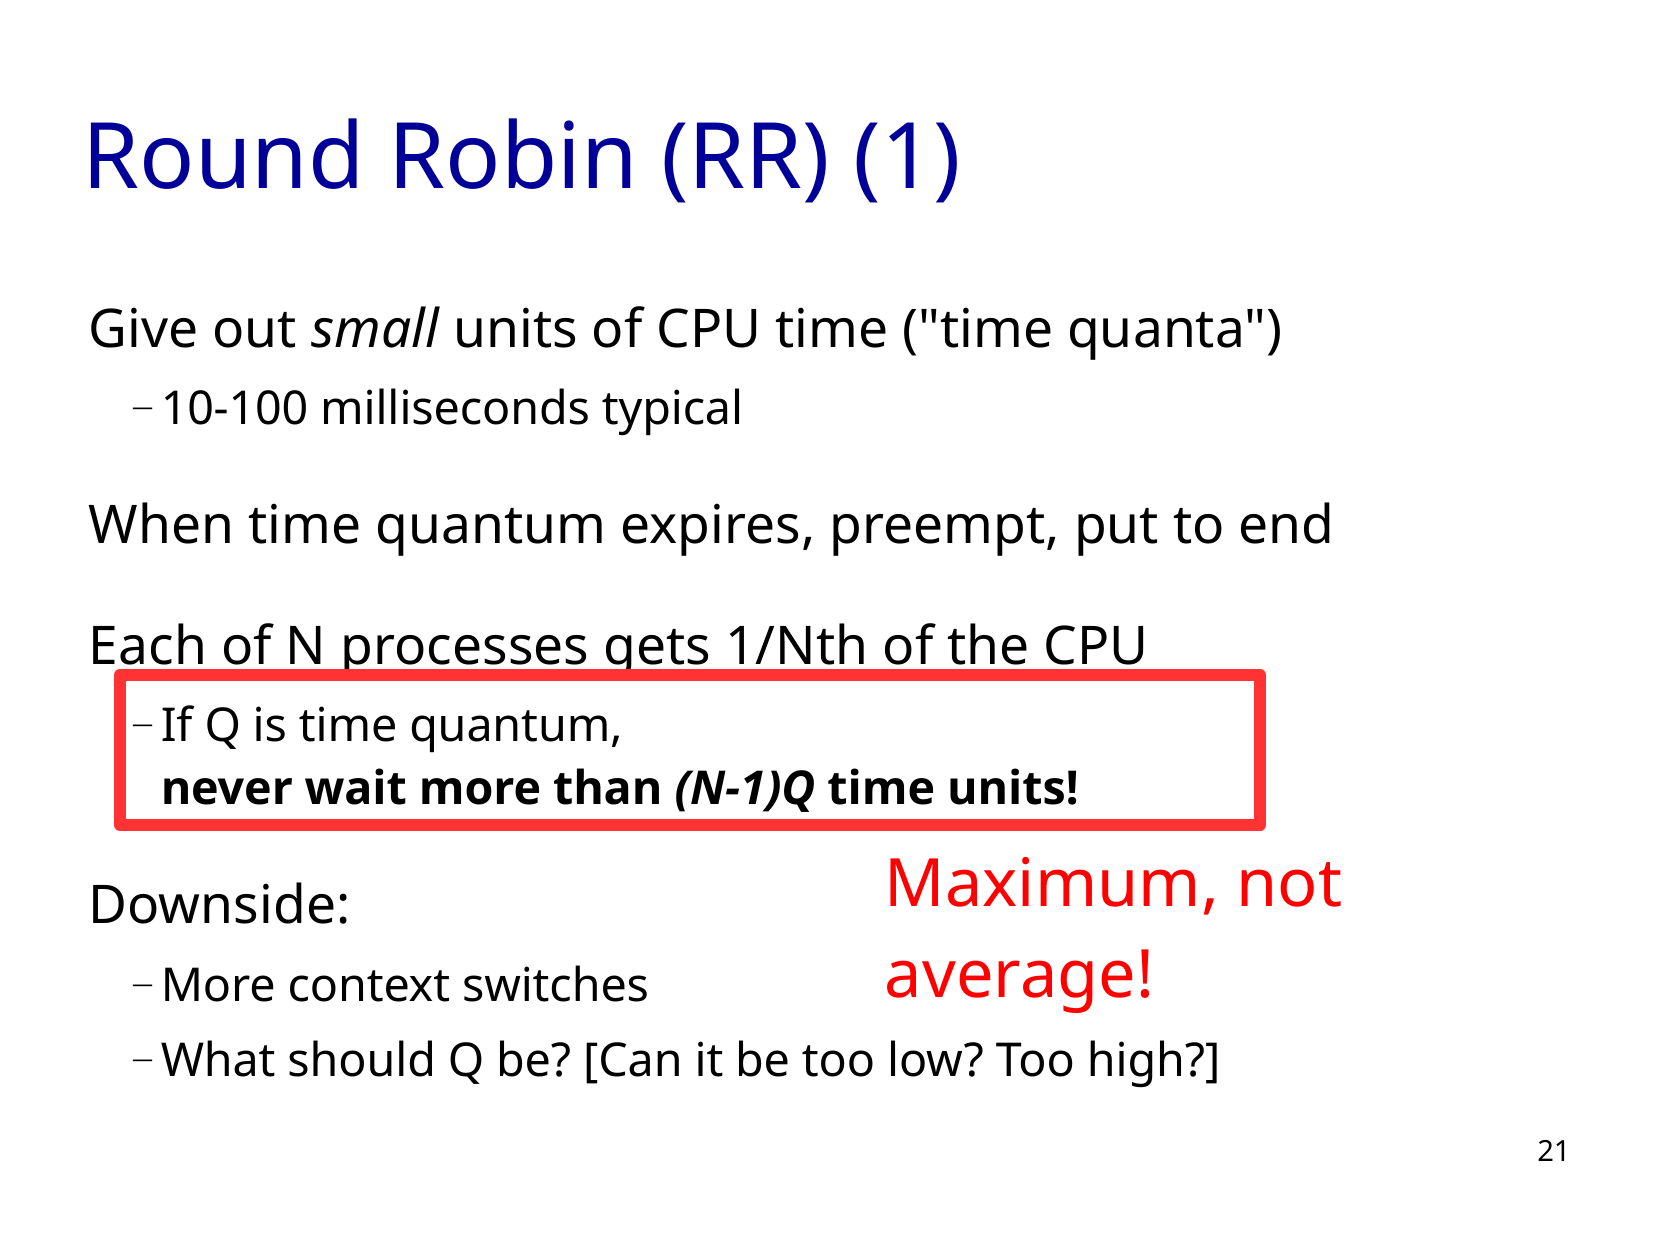

# Round Robin (RR) (1)
Give out small units of CPU time ("time quanta")
10-100 milliseconds typical
When time quantum expires, preempt, put to end
Each of N processes gets 1/Nth of the CPU
If Q is time quantum,
never wait more than (N-1)Q time units!
Downside:
More context switches
What should Q be? [Can it be too low? Too high?]
Maximum, not average!
21